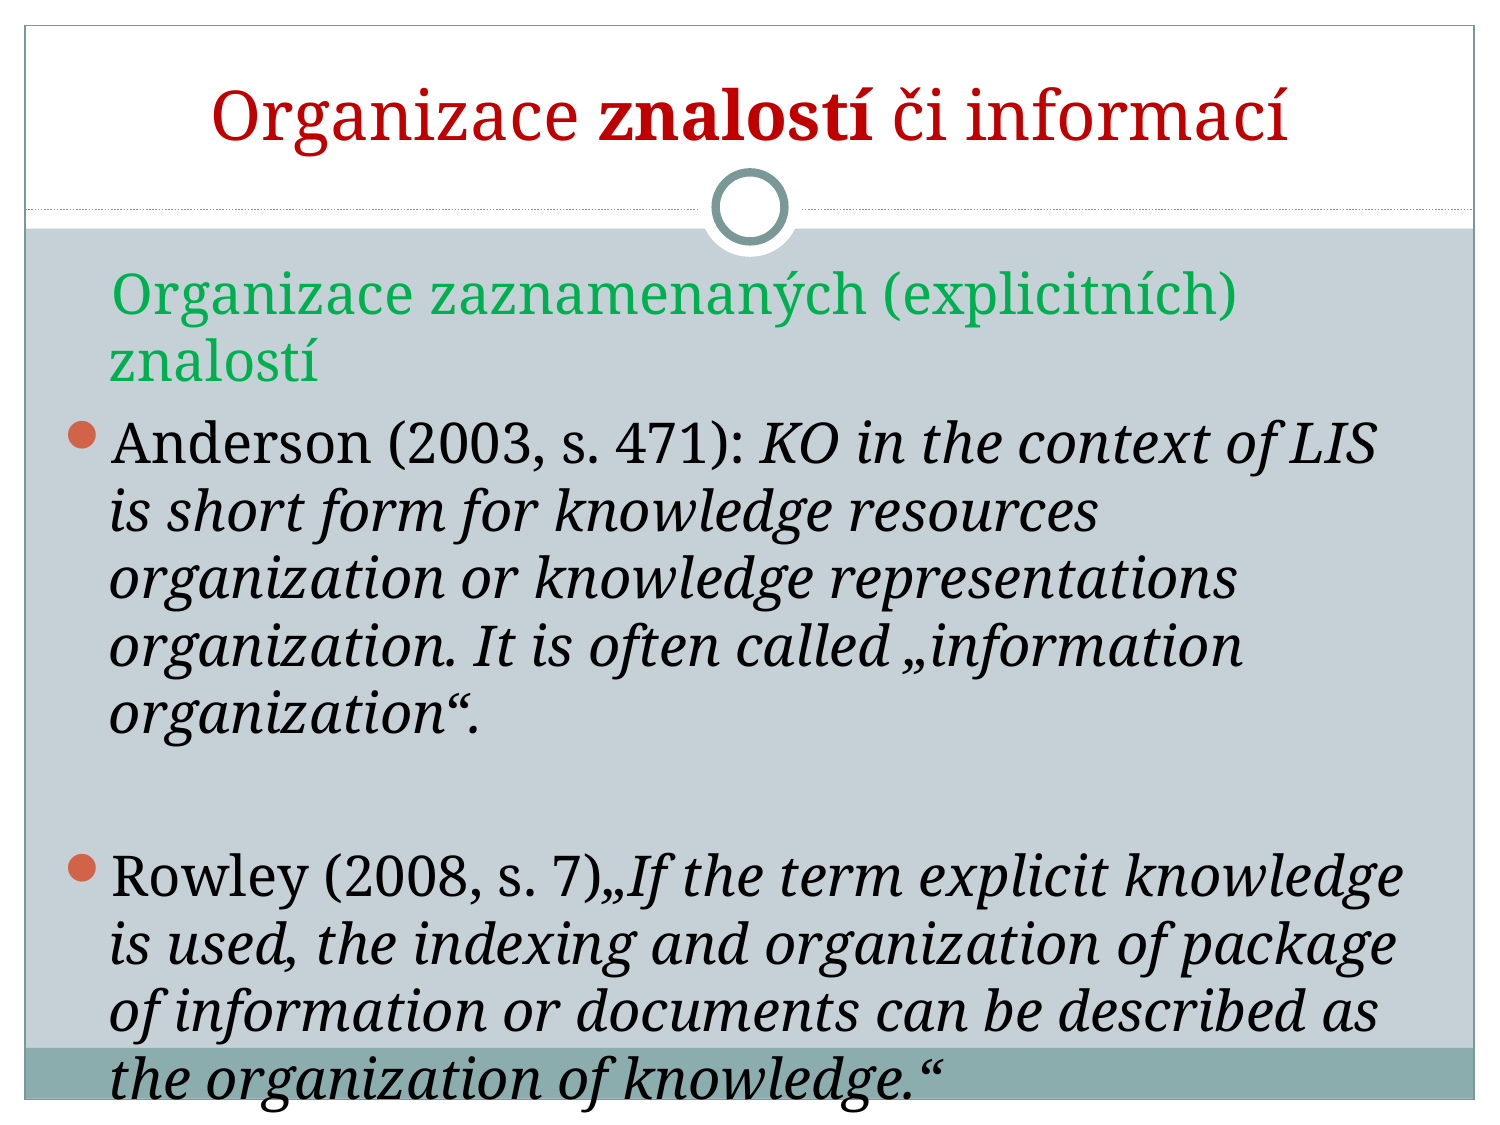

# Organizace znalostí či informací
Organizace zaznamenaných (explicitních) znalostí
Anderson (2003, s. 471): KO in the context of LIS is short form for knowledge resources organization or knowledge representations organization. It is often called „information organization“.
Rowley (2008, s. 7)„If the term explicit knowledge is used, the indexing and organization of package of information or documents can be described as the organization of knowledge.“